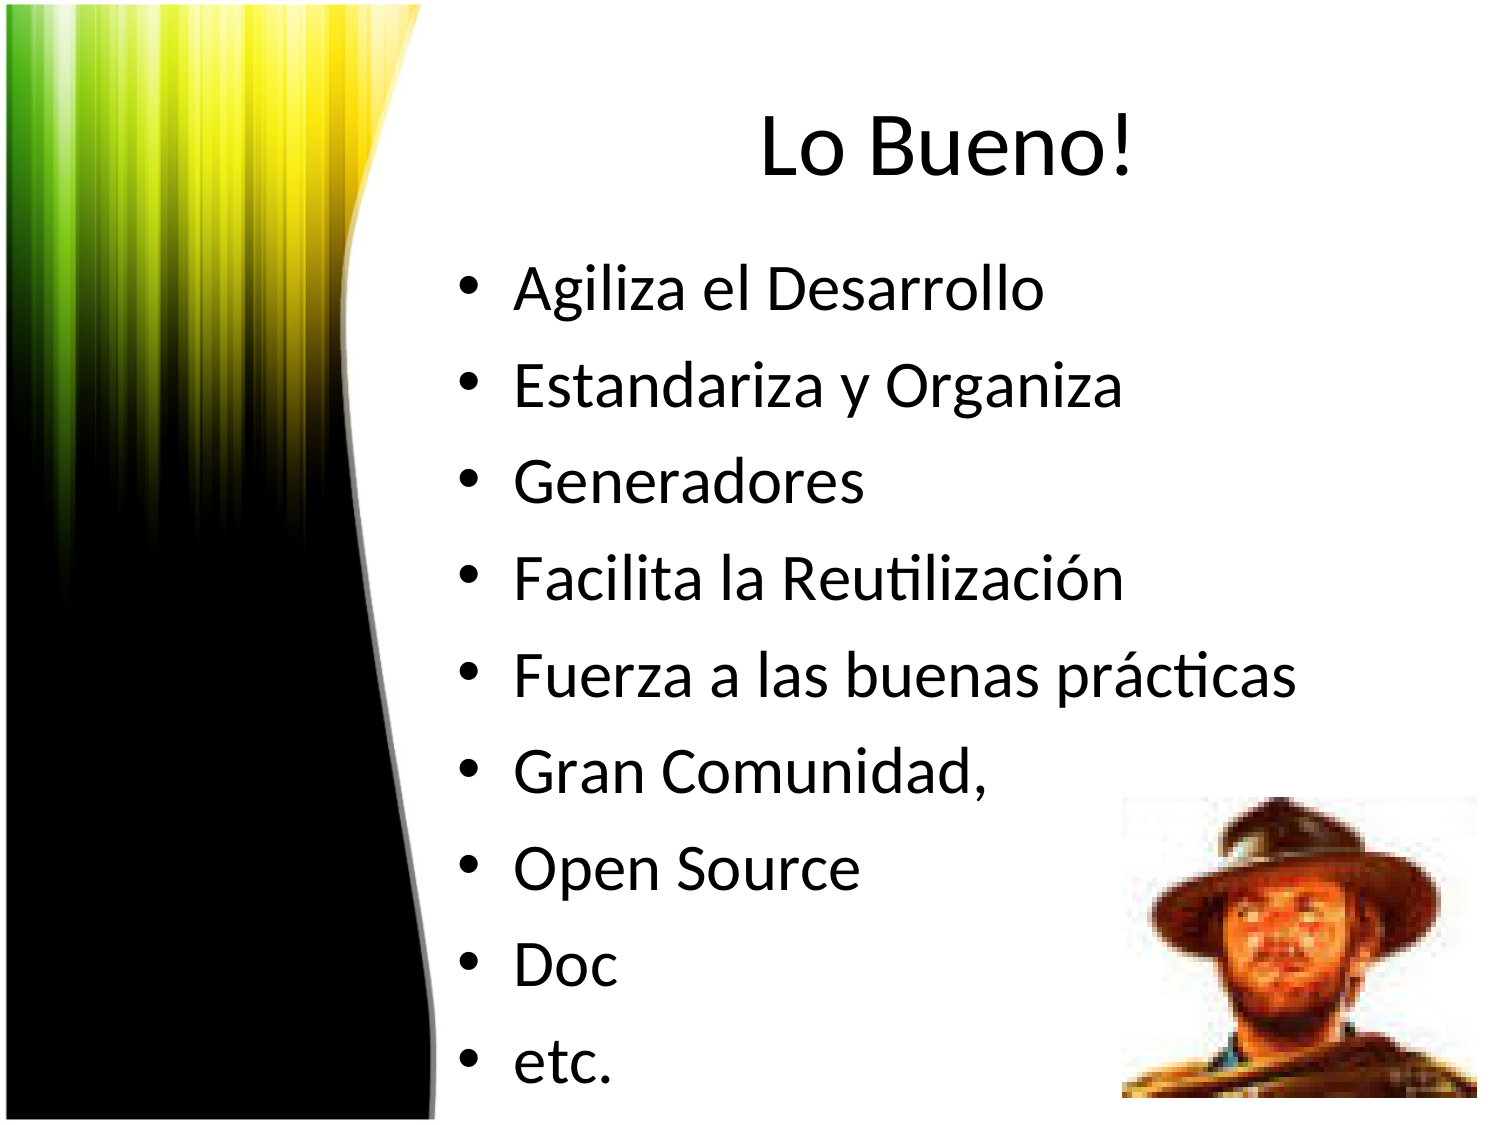

# Lo Bueno!
Agiliza el Desarrollo
Estandariza y Organiza
Generadores
Facilita la Reutilización
Fuerza a las buenas prácticas
Gran Comunidad,
Open Source
Doc
etc.